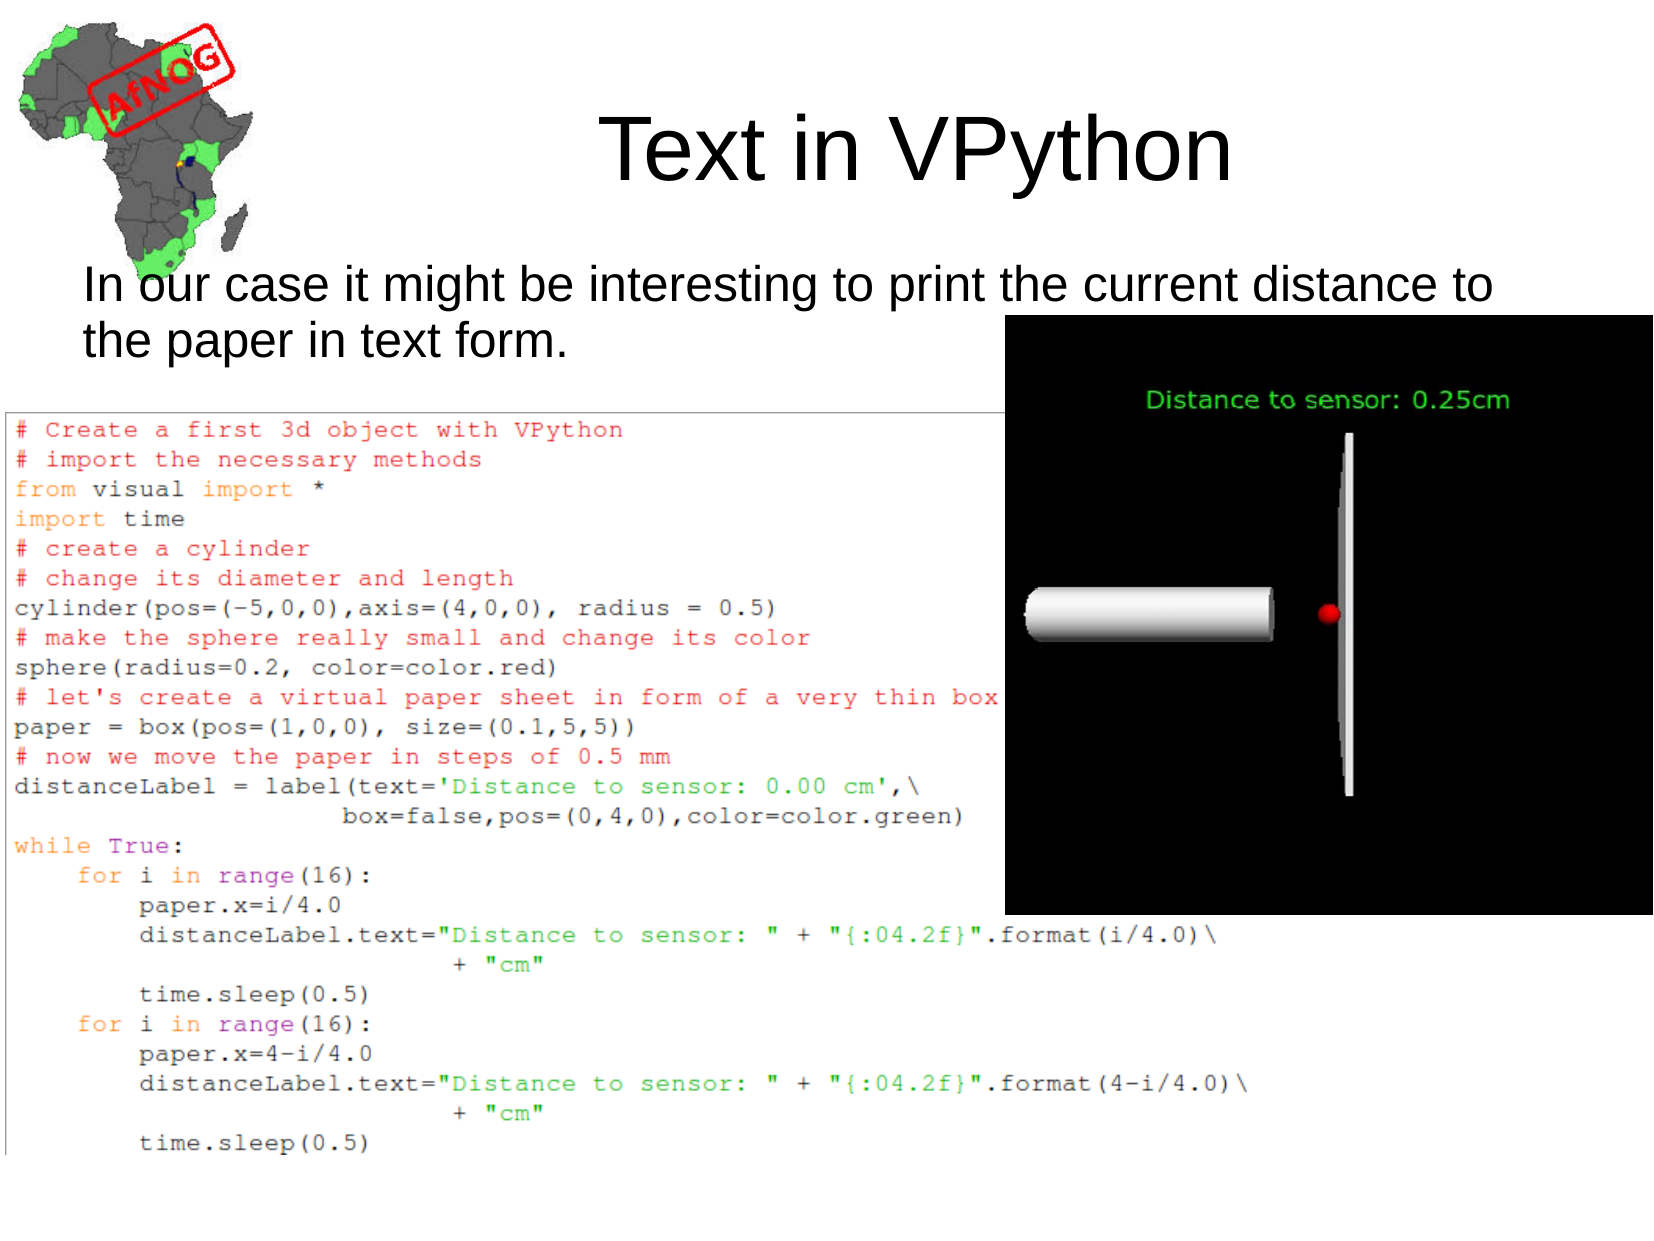

# Text in VPython
In our case it might be interesting to print the current distance to the paper in text form.